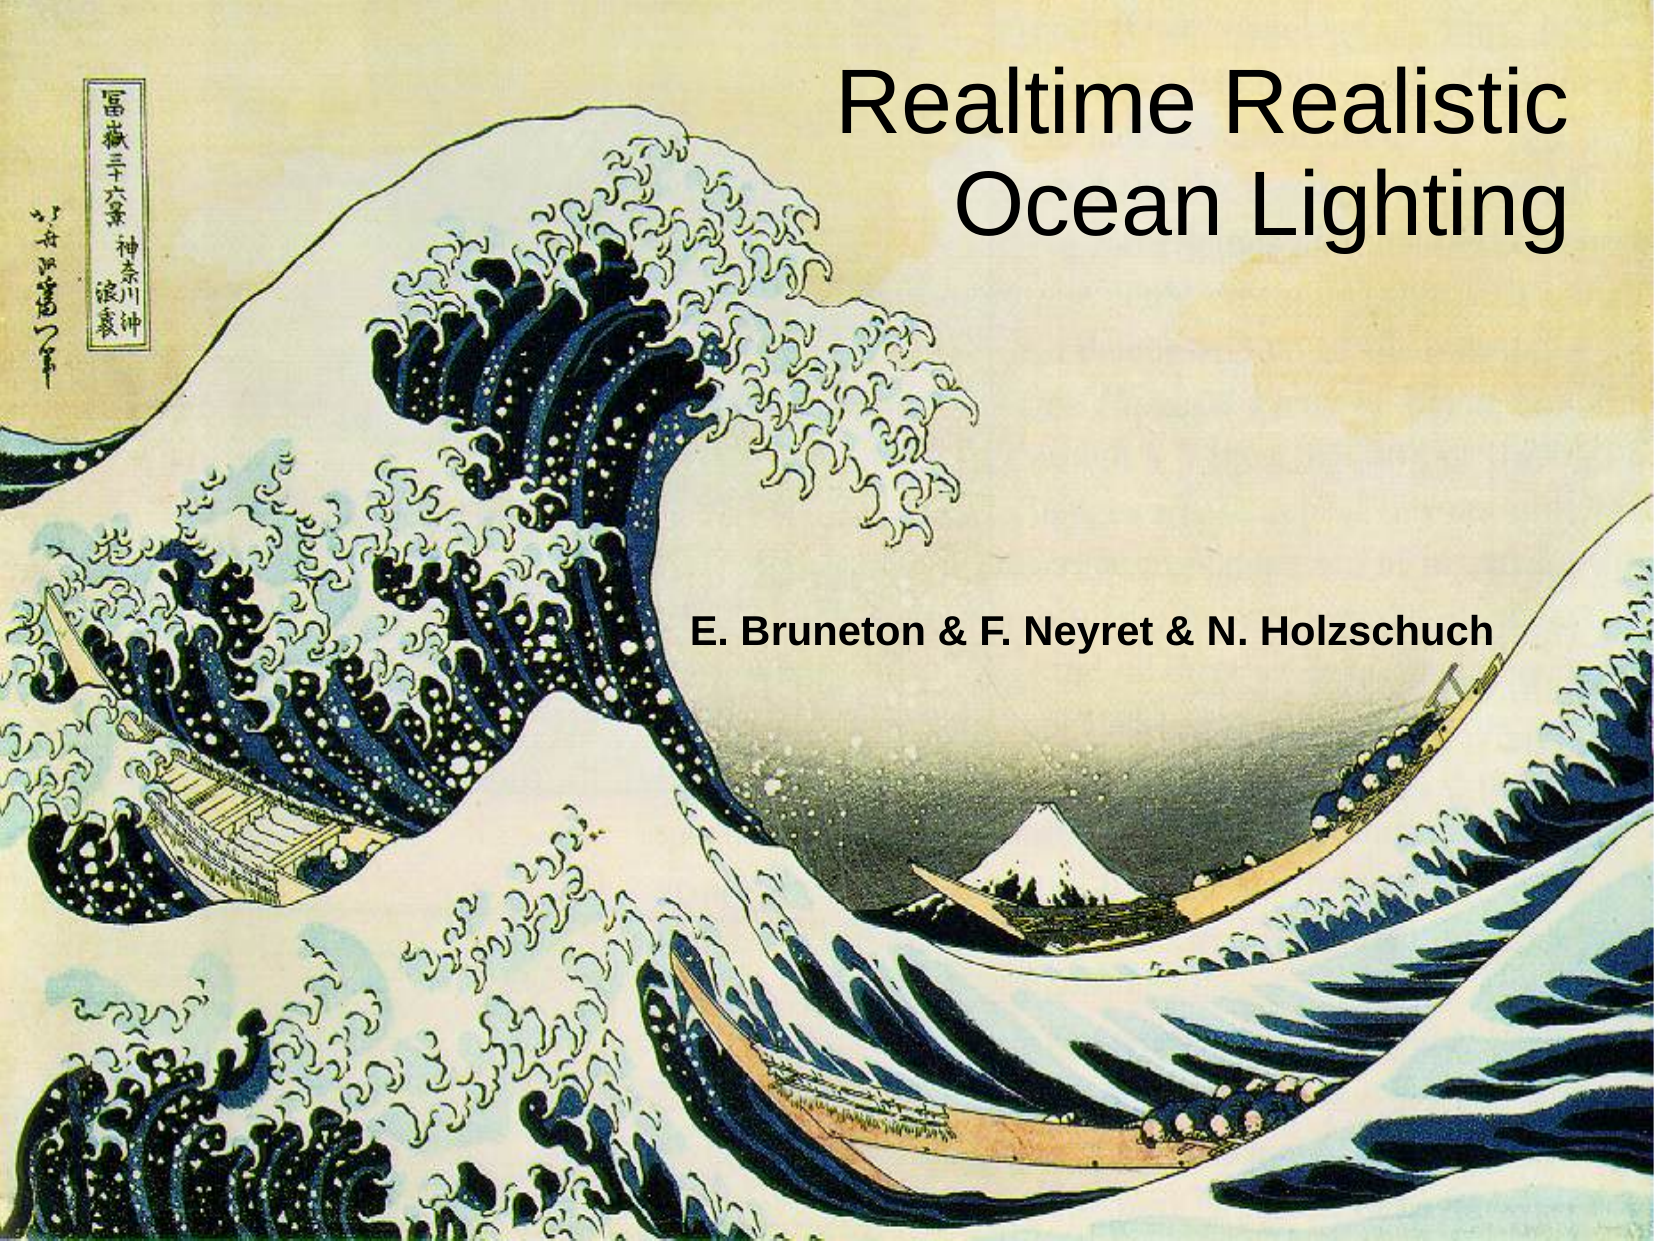

# Realtime Realistic Ocean Lighting
E. Bruneton & F. Neyret & N. Holzschuch